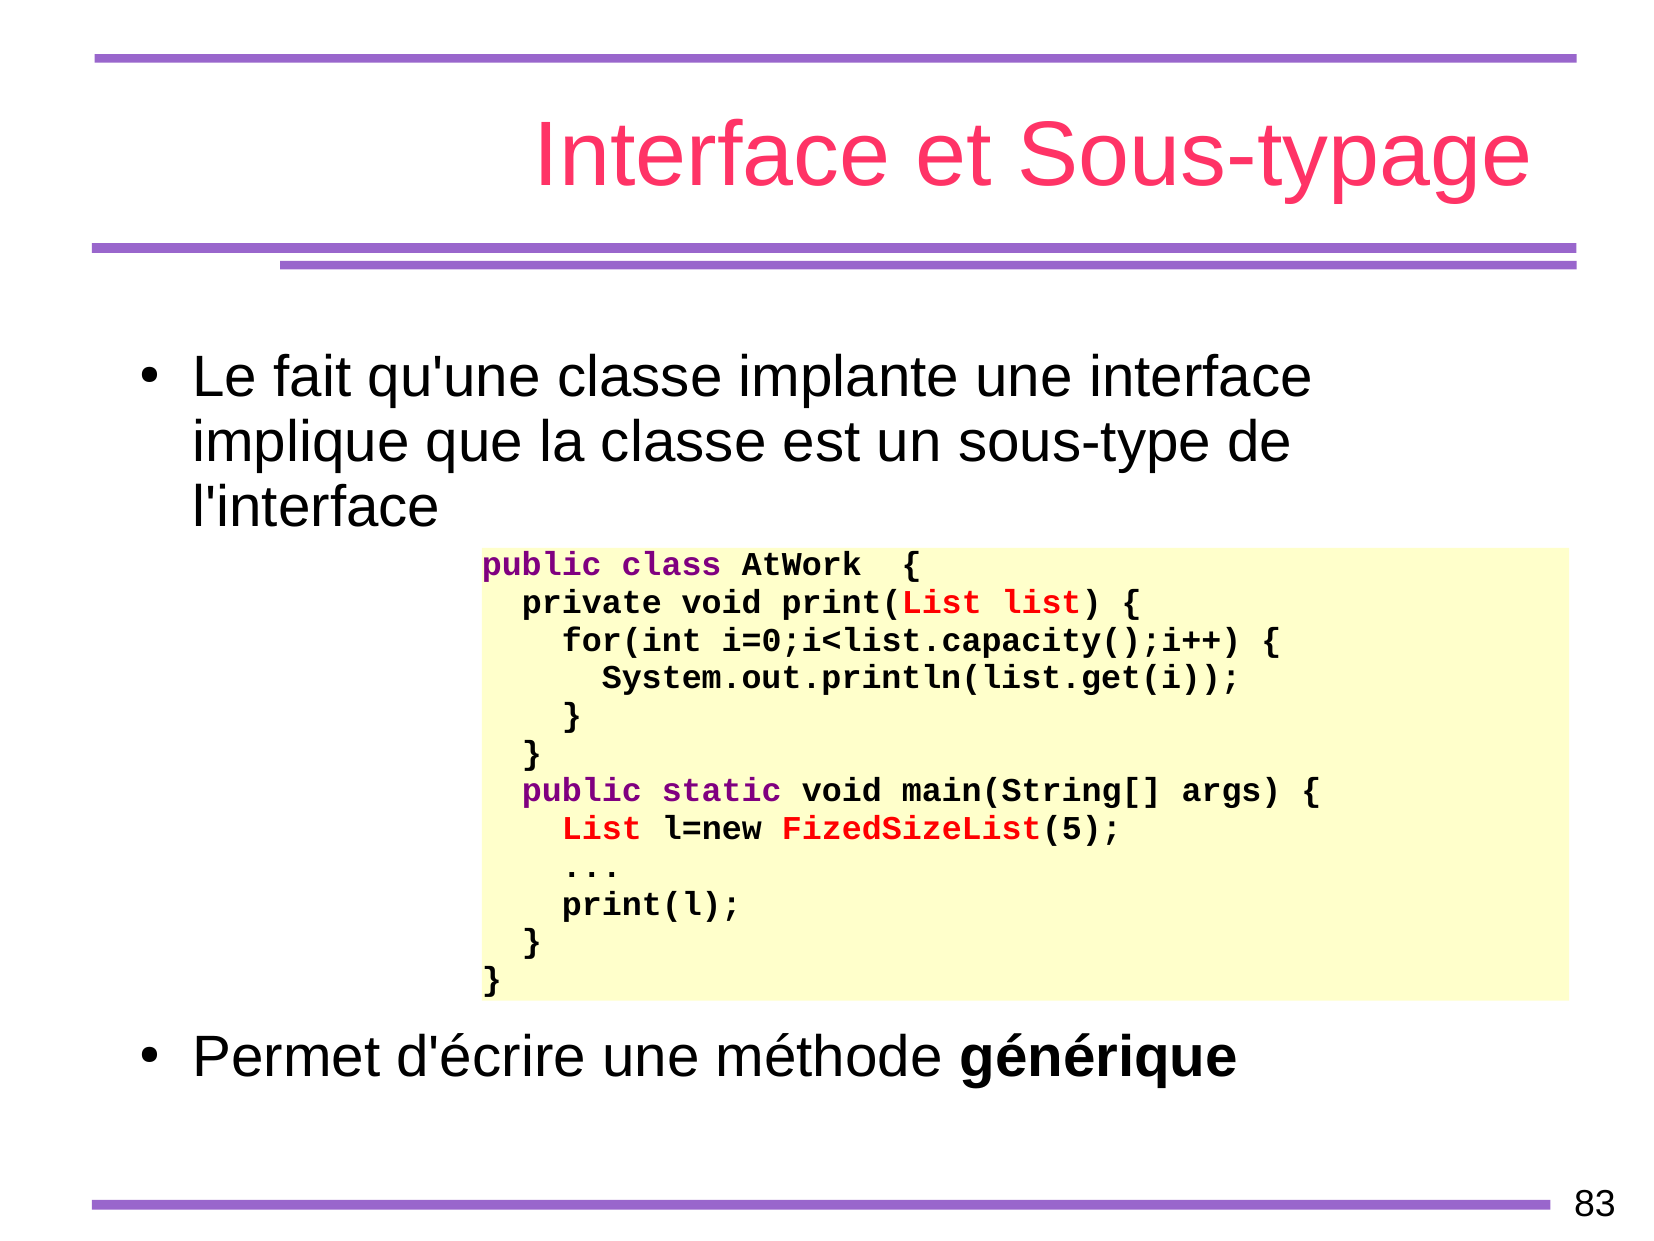

# Interface et Sous-typage
Le fait qu'une classe implante une interface implique que la classe est un sous-type de l'interface
Permet d'écrire une méthode générique
public class AtWork {
 private void print(List list) {
 for(int i=0;i<list.capacity();i++) {
 System.out.println(list.get(i));
 }
 }
 public static void main(String[] args) {
 List l=new FizedSizeList(5);
 ...
 print(l);
 }
}